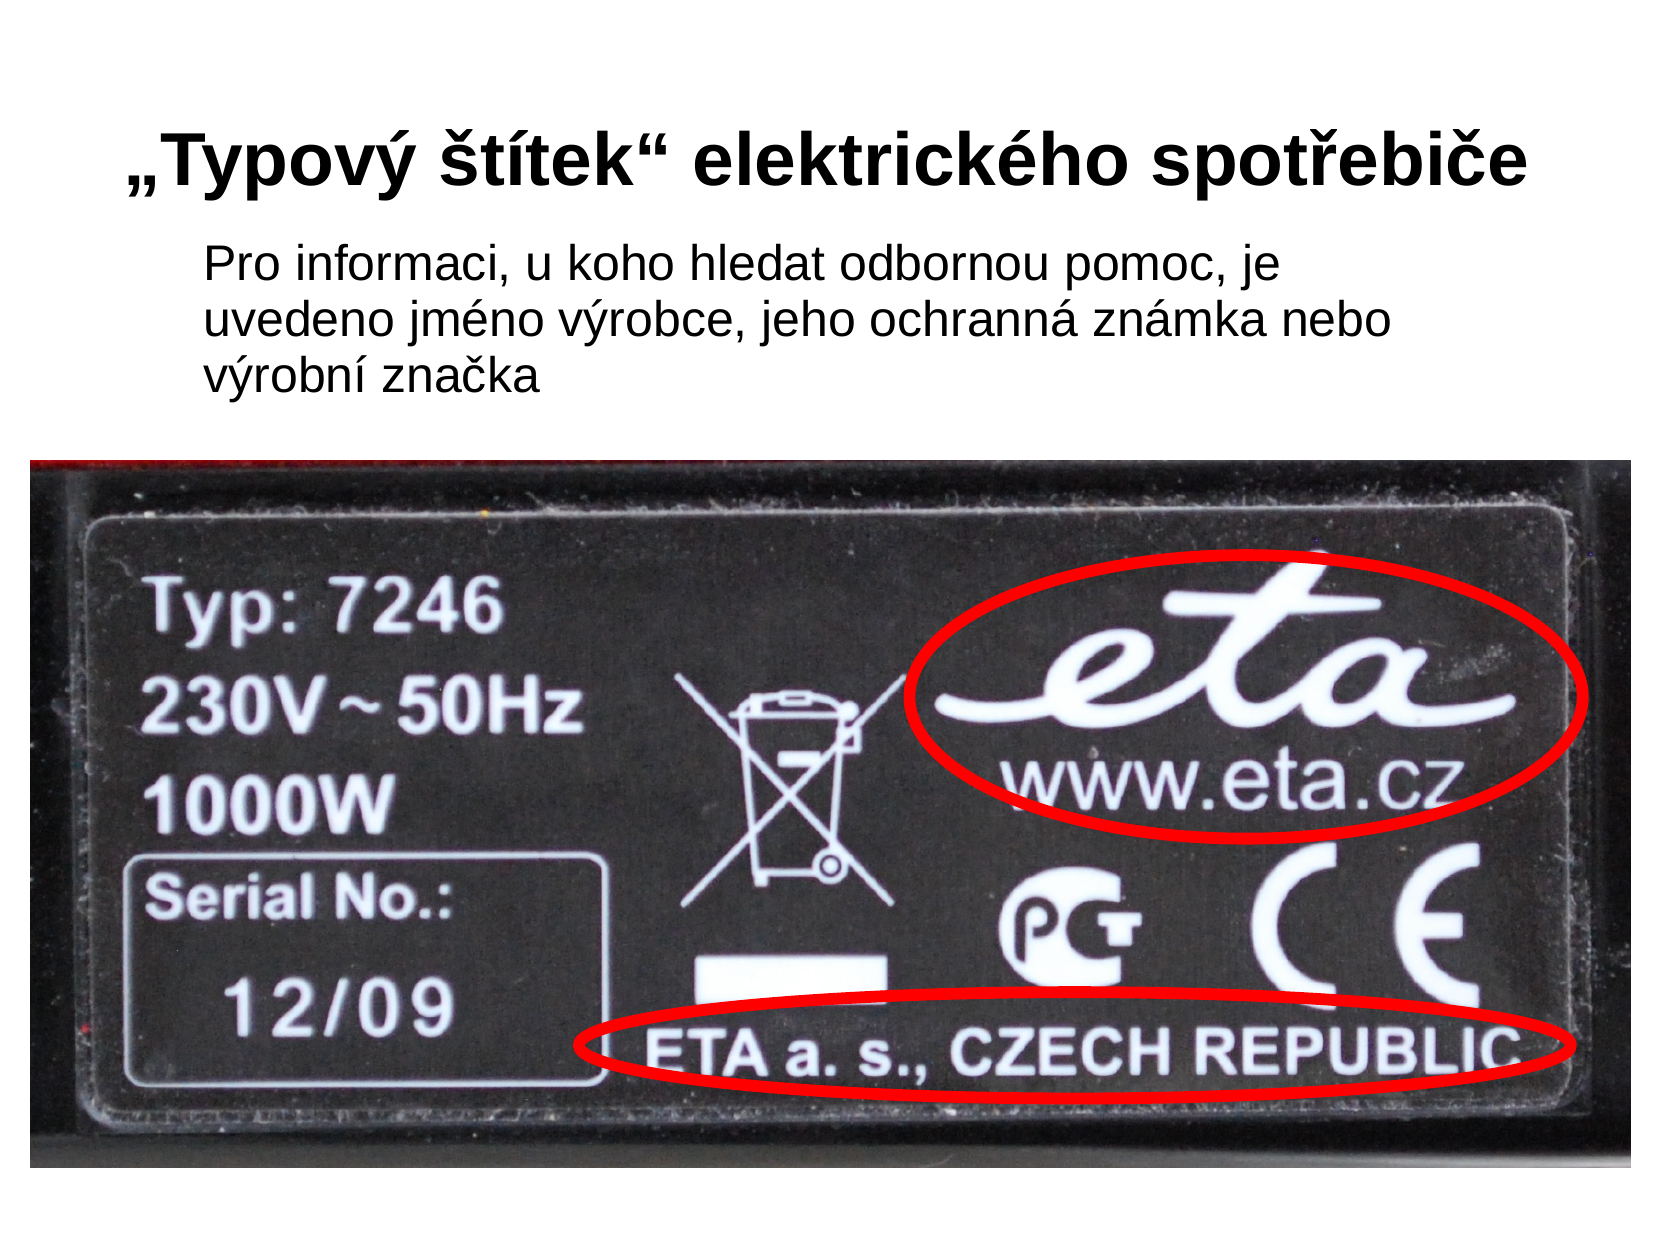

# „Typový štítek“ elektrického spotřebiče
Pro informaci, u koho hledat odbornou pomoc, je uvedeno jméno výrobce, jeho ochranná známka nebo výrobní značka